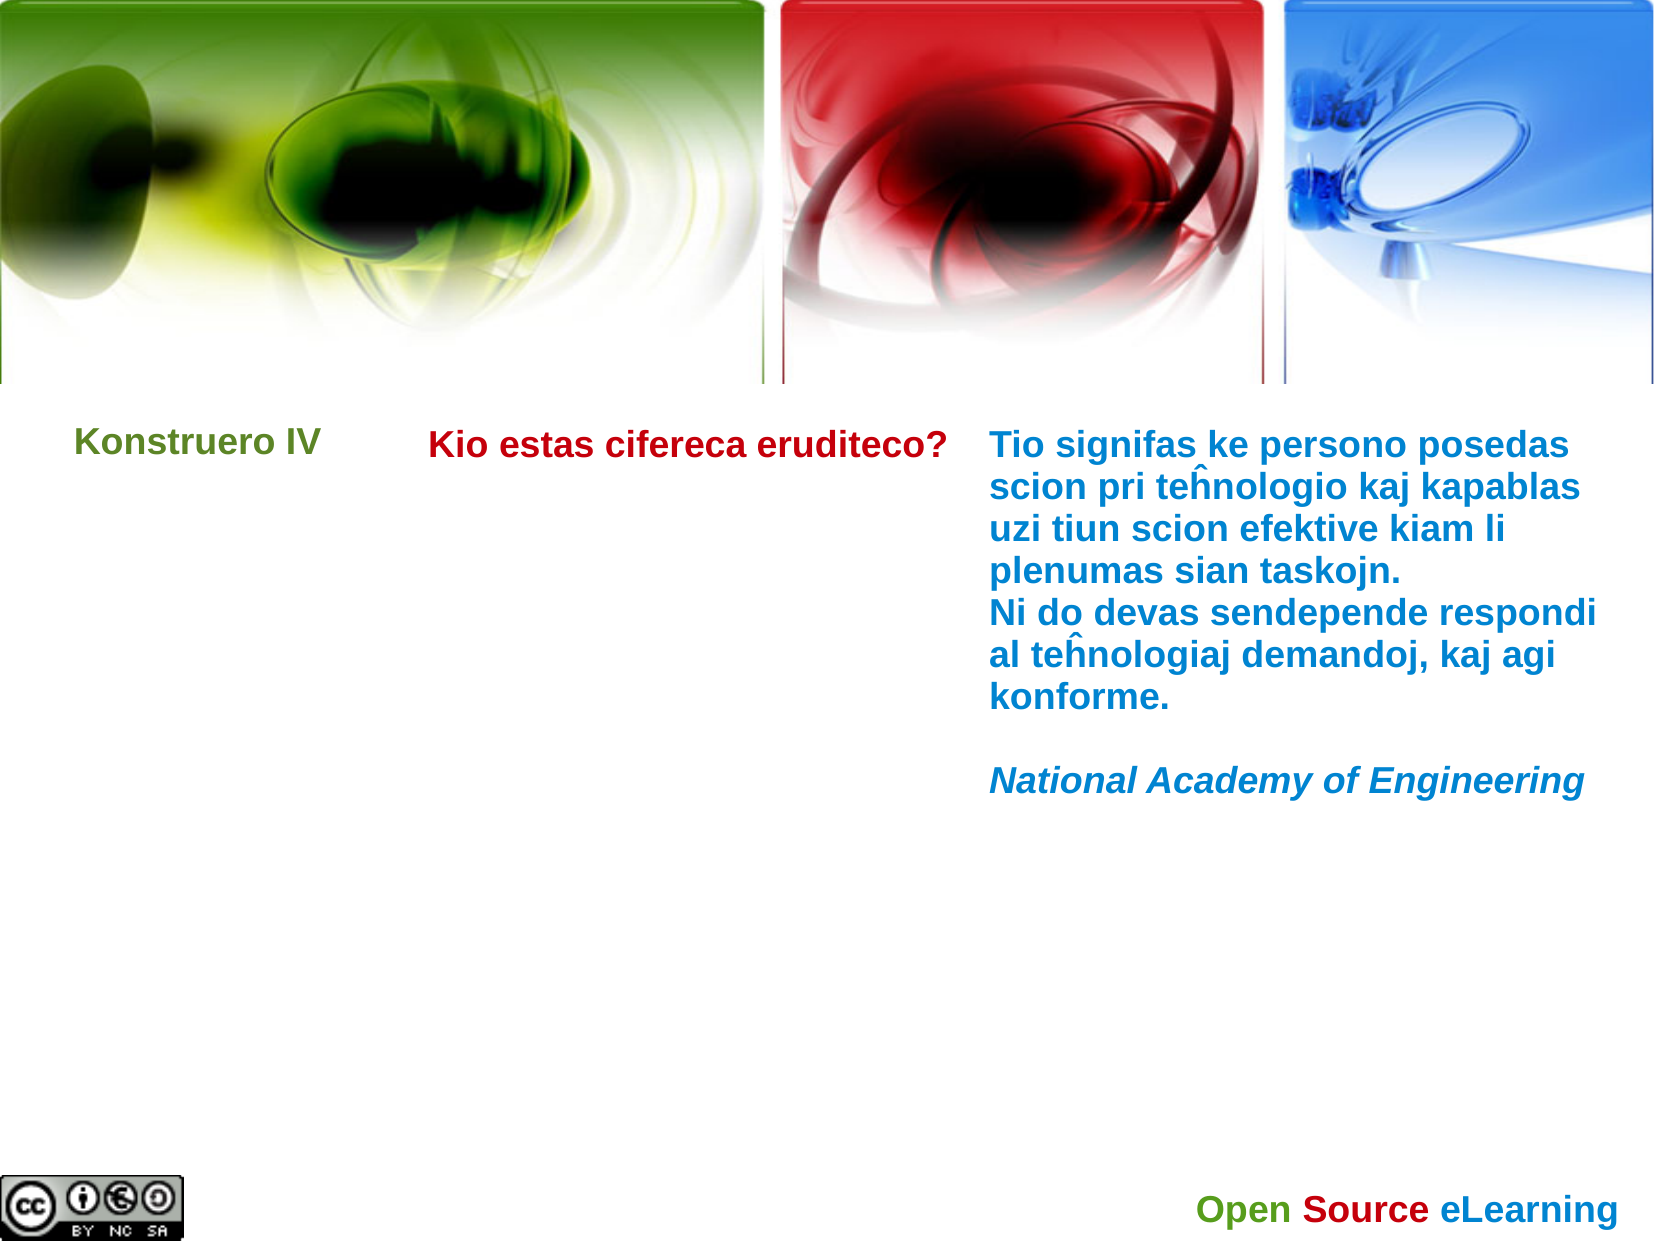

Konstruero IV
Kio estas cifereca eruditeco?
Tio signifas ke persono posedas scion pri teĥnologio kaj kapablas uzi tiun scion efektive kiam li plenumas sian taskojn.
Ni do devas sendepende respondi al teĥnologiaj demandoj, kaj agi konforme.
National Academy of Engineering
Open Source eLearning